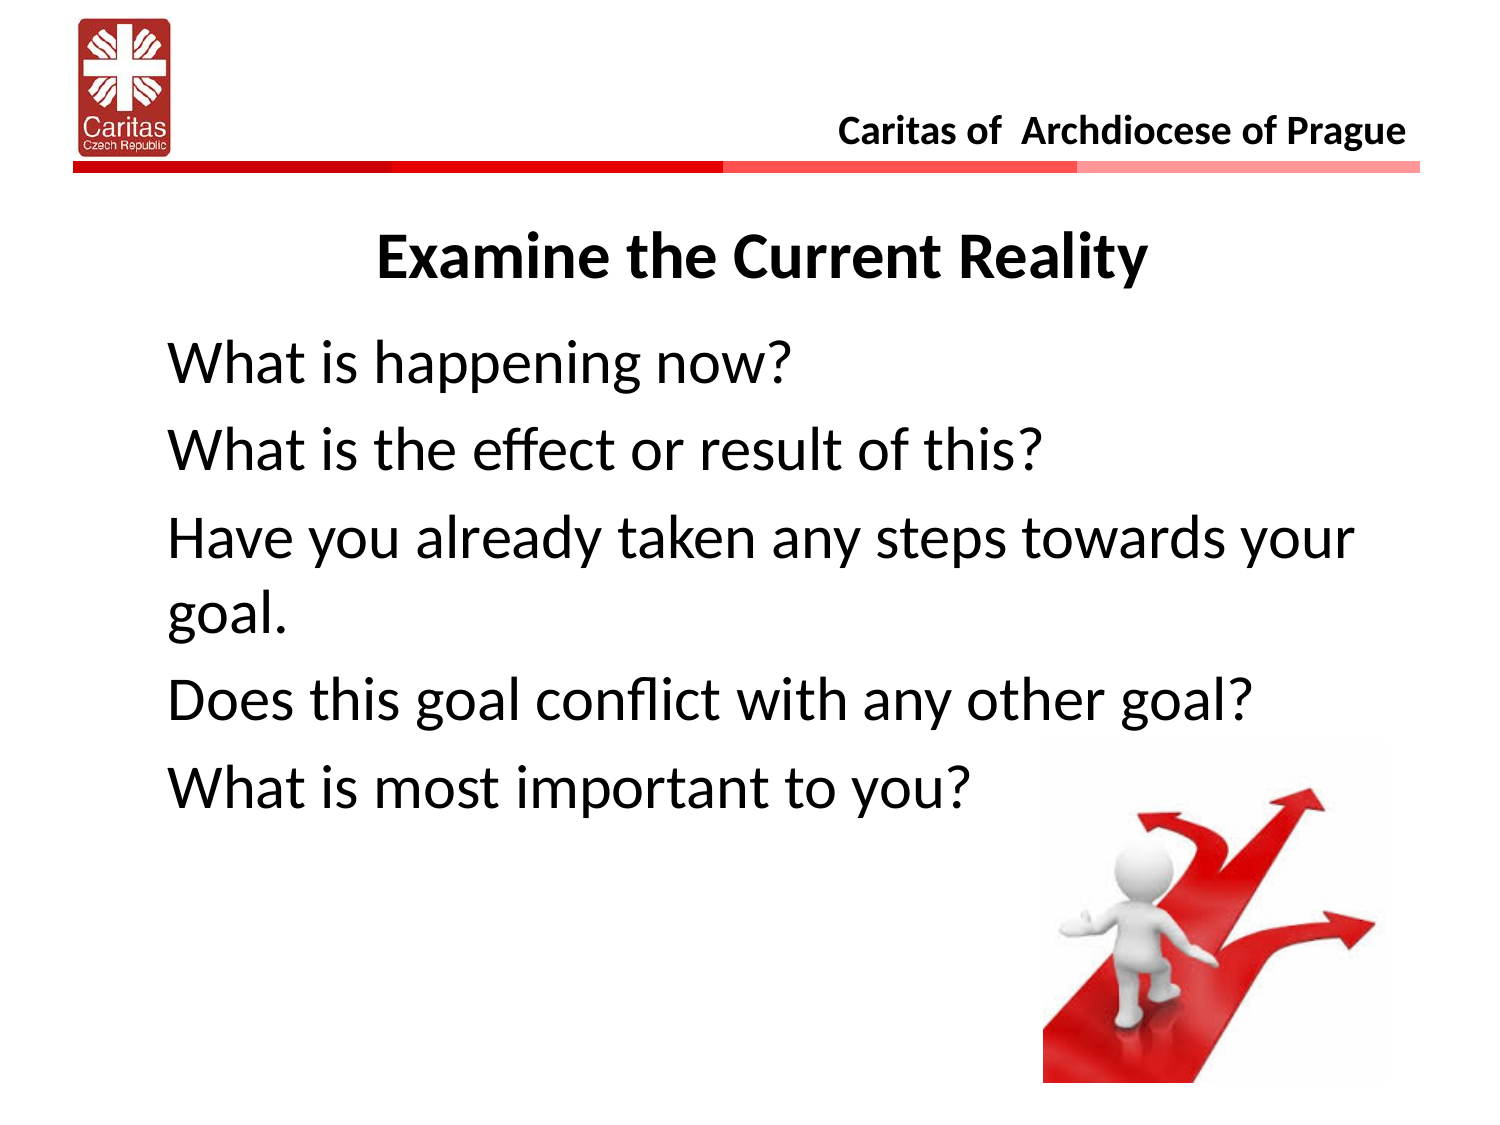

Caritas of Archdiocese of Prague
# Examine the Current Reality
What is happening now?
What is the effect or result of this?
Have you already taken any steps towards your goal.
Does this goal conflict with any other goal?
What is most important to you?